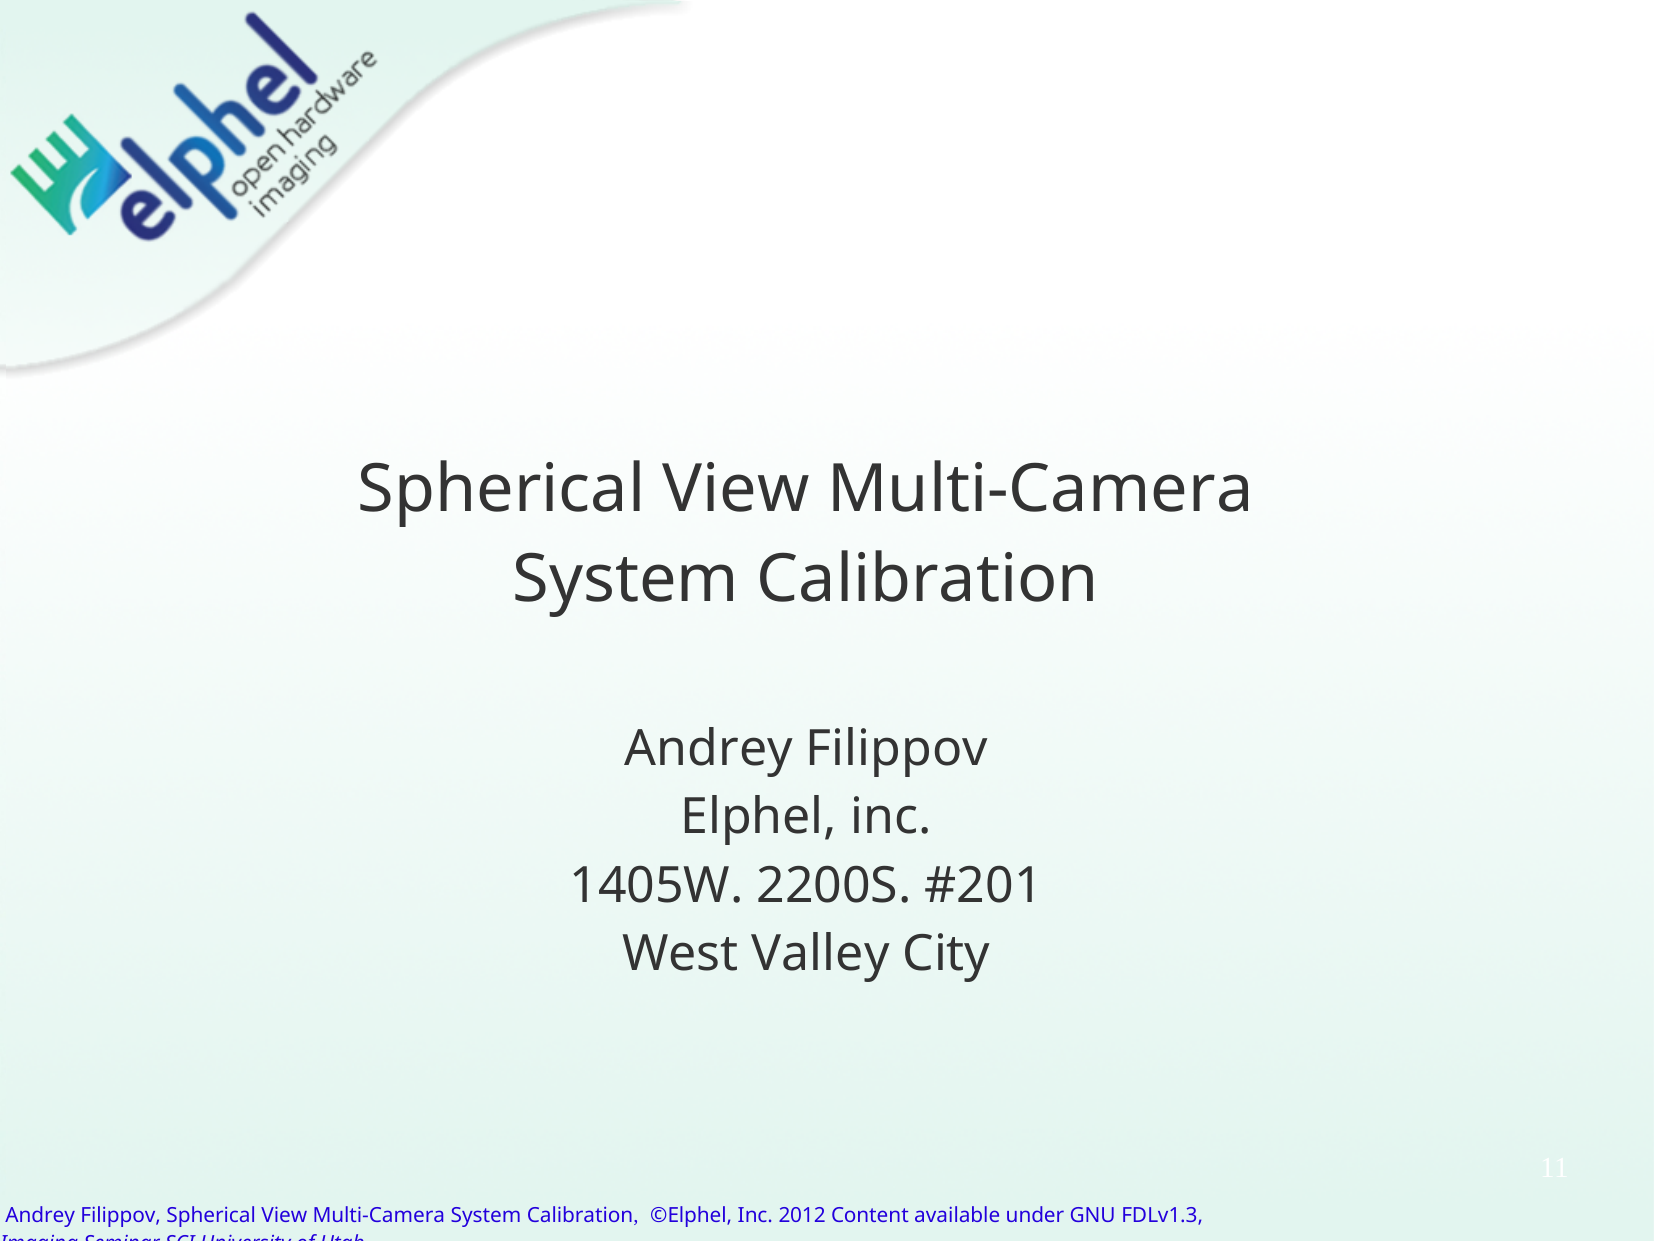

#
Spherical View Multi-Camera System Calibration
Andrey Filippov
Elphel, inc.
1405W. 2200S. #201
West Valley City